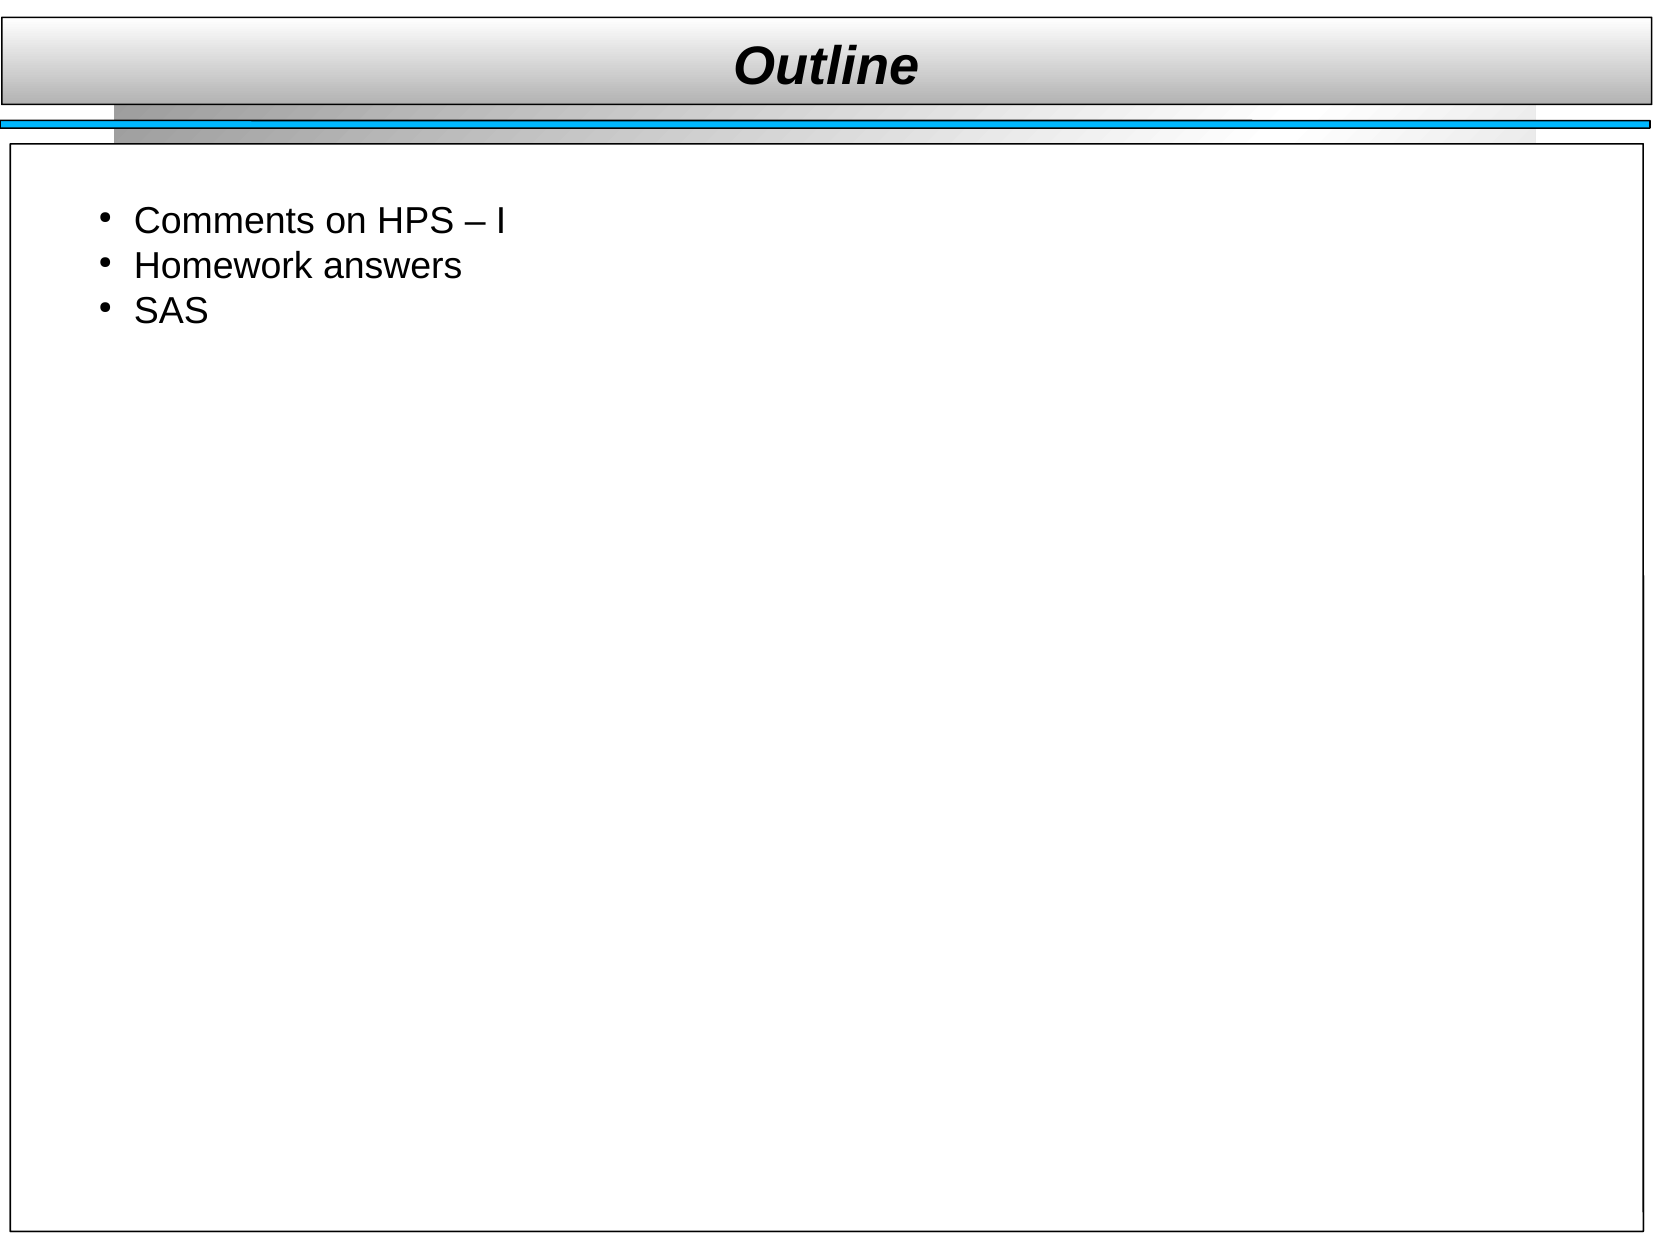

Outline
Comments on HPS – I
Homework answers
SAS